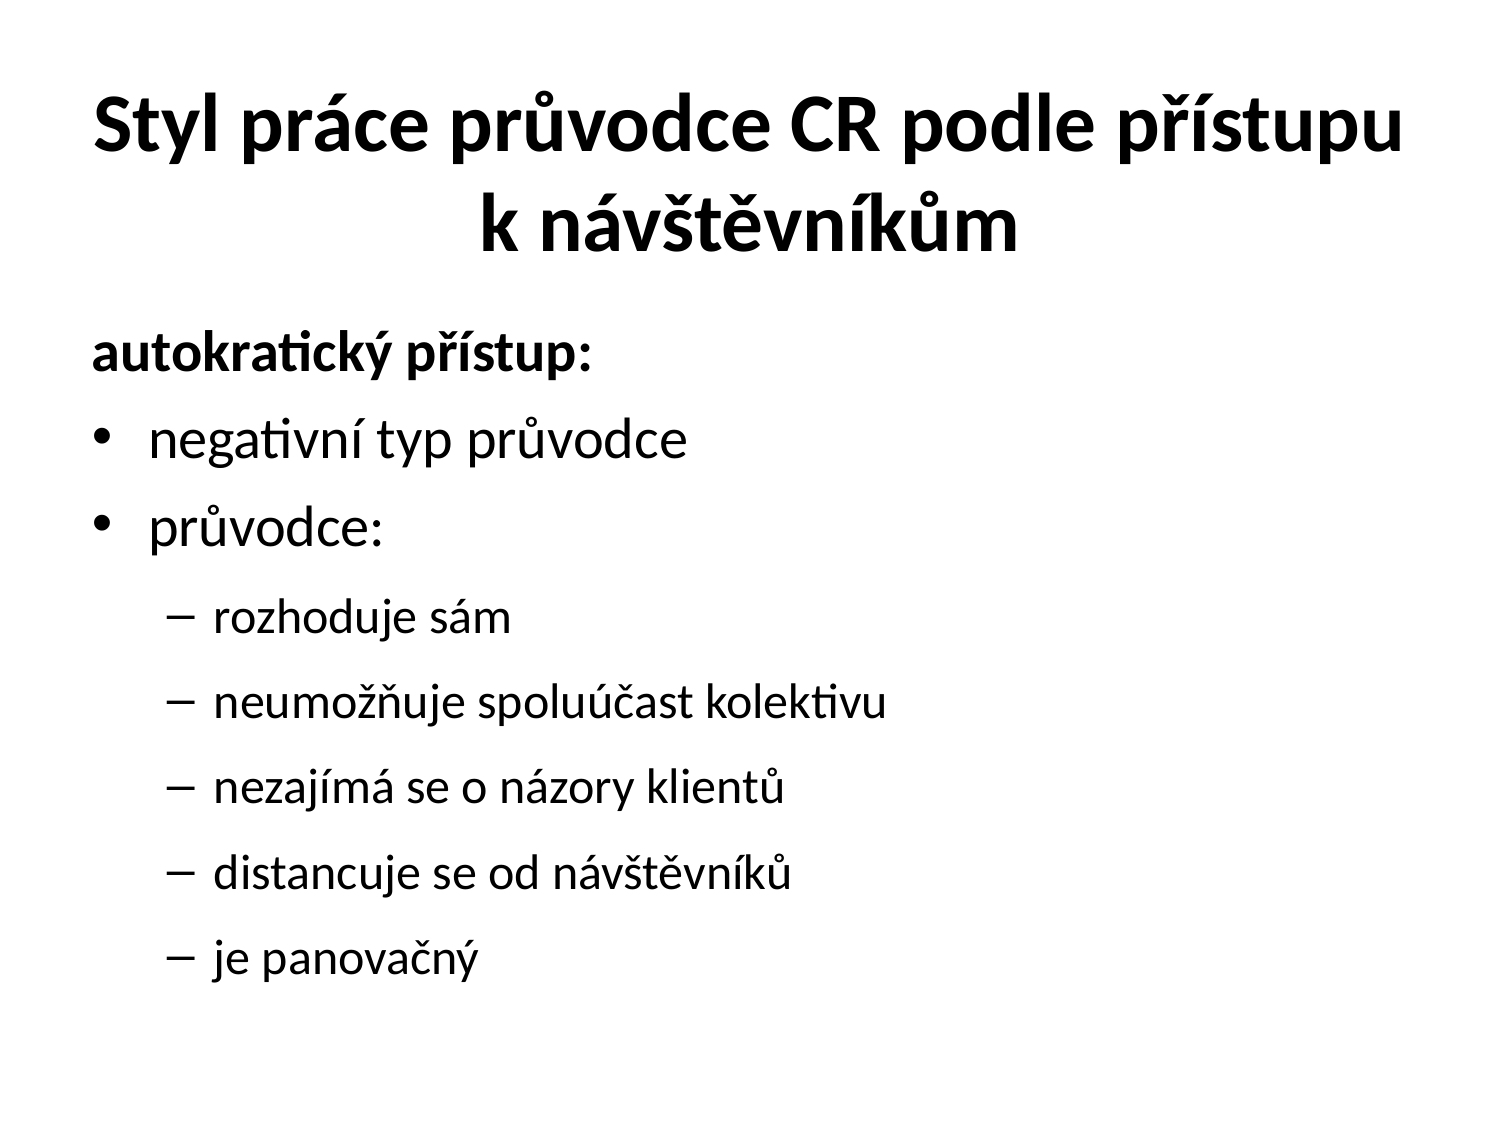

# Styl práce průvodce CR podle přístupu k návštěvníkům
autokratický přístup:
negativní typ průvodce
průvodce:
rozhoduje sám
neumožňuje spoluúčast kolektivu
nezajímá se o názory klientů
distancuje se od návštěvníků
je panovačný